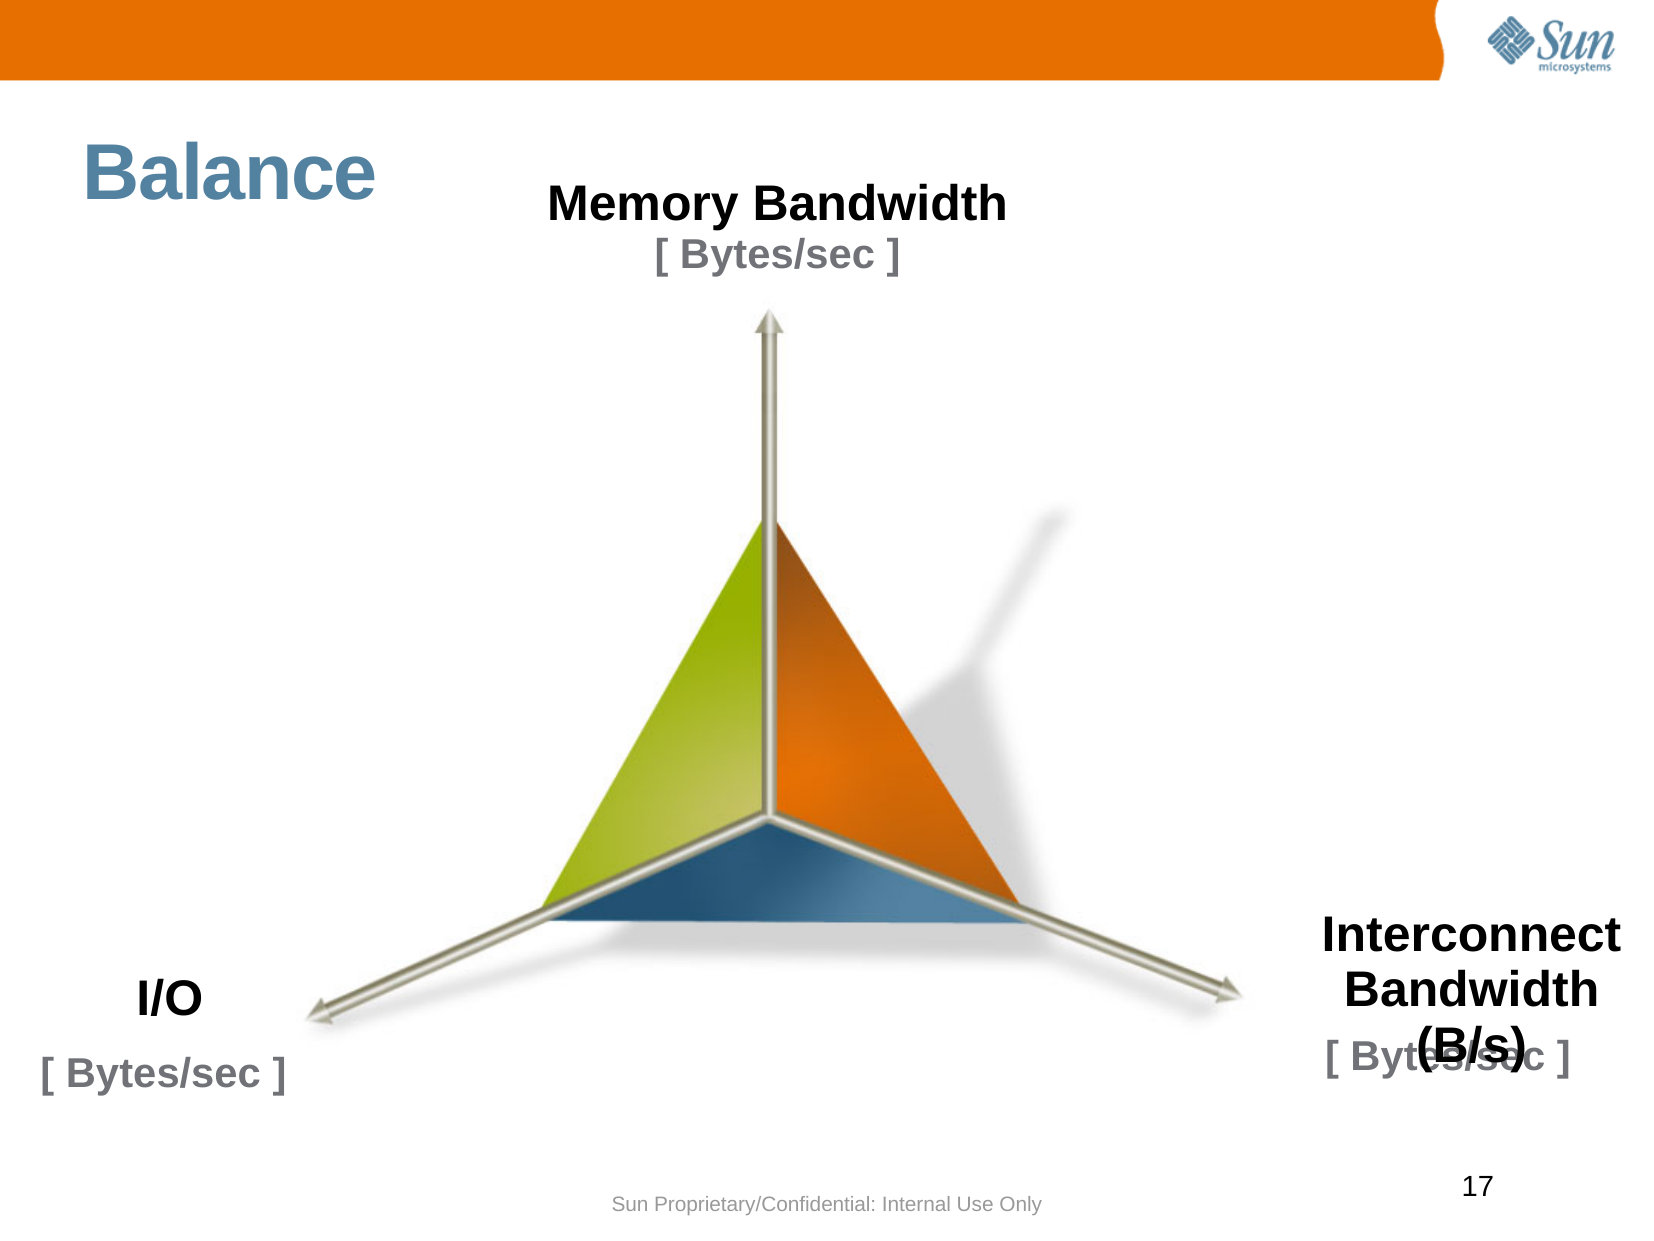

# Balance
Memory Bandwidth
[ Bytes/sec ]
Interconnect Bandwidth (B/s)
I/O
[ Bytes/sec ]
[ Bytes/sec ]